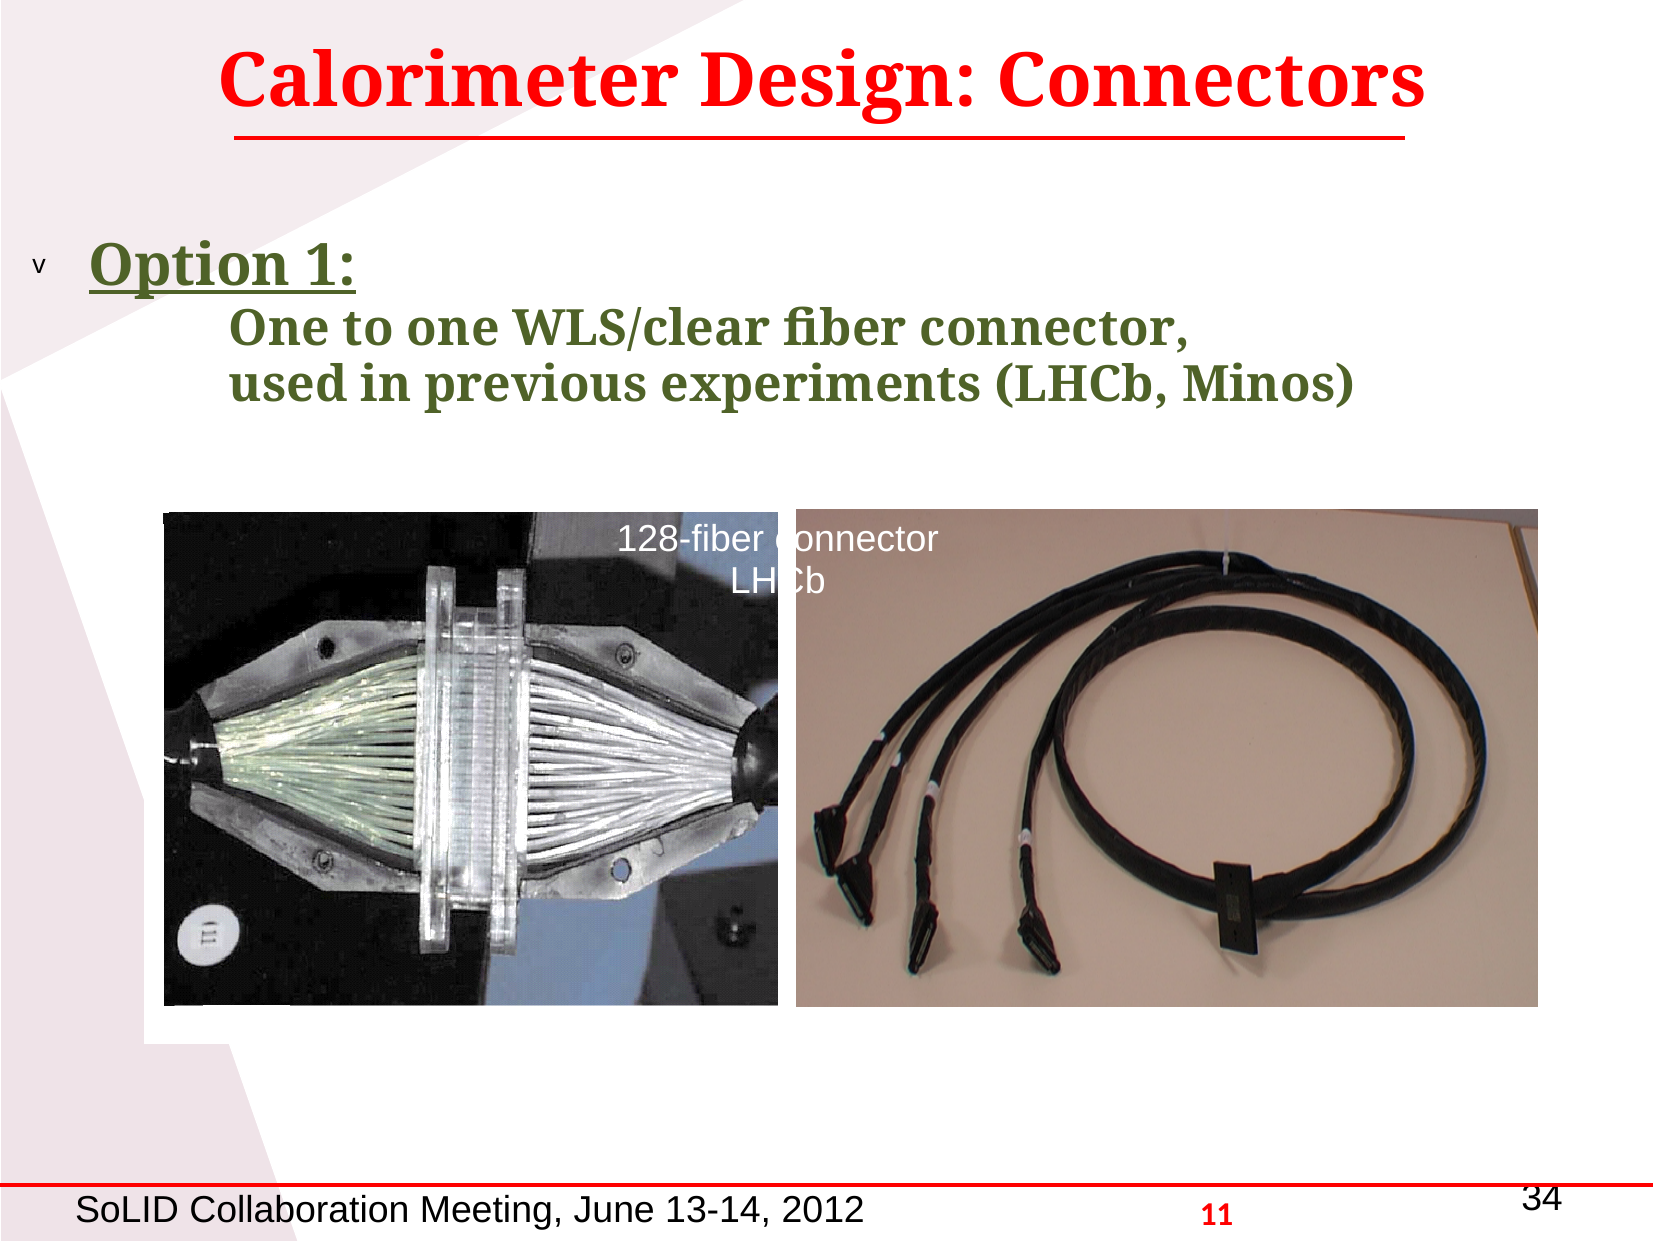

Calorimeter Design: Connectors
Option 1:
One to one WLS/clear fiber connector,
used in previous experiments (LHCb, Minos)
128-fiber connector
LHCb
34
11